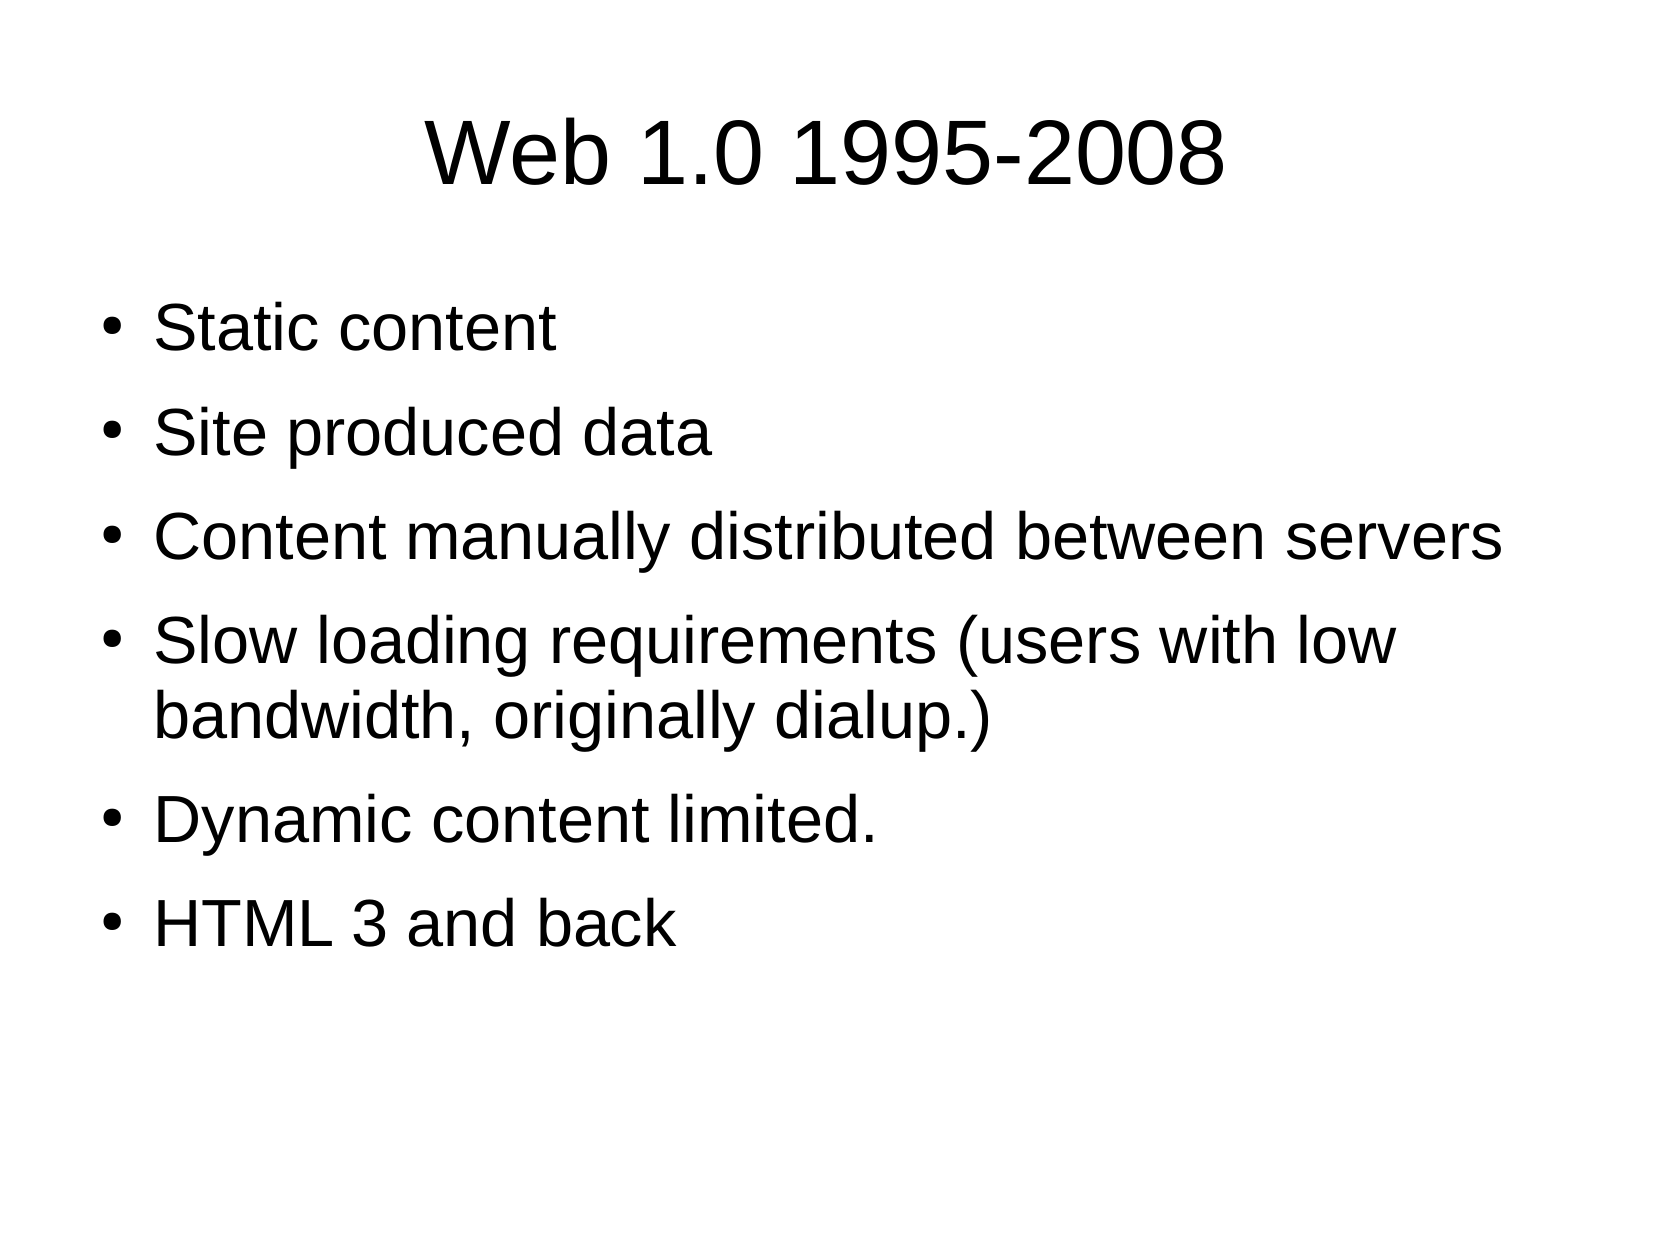

# Web 1.0 1995-2008
Static content
Site produced data
Content manually distributed between servers
Slow loading requirements (users with low bandwidth, originally dialup.)
Dynamic content limited.
HTML 3 and back